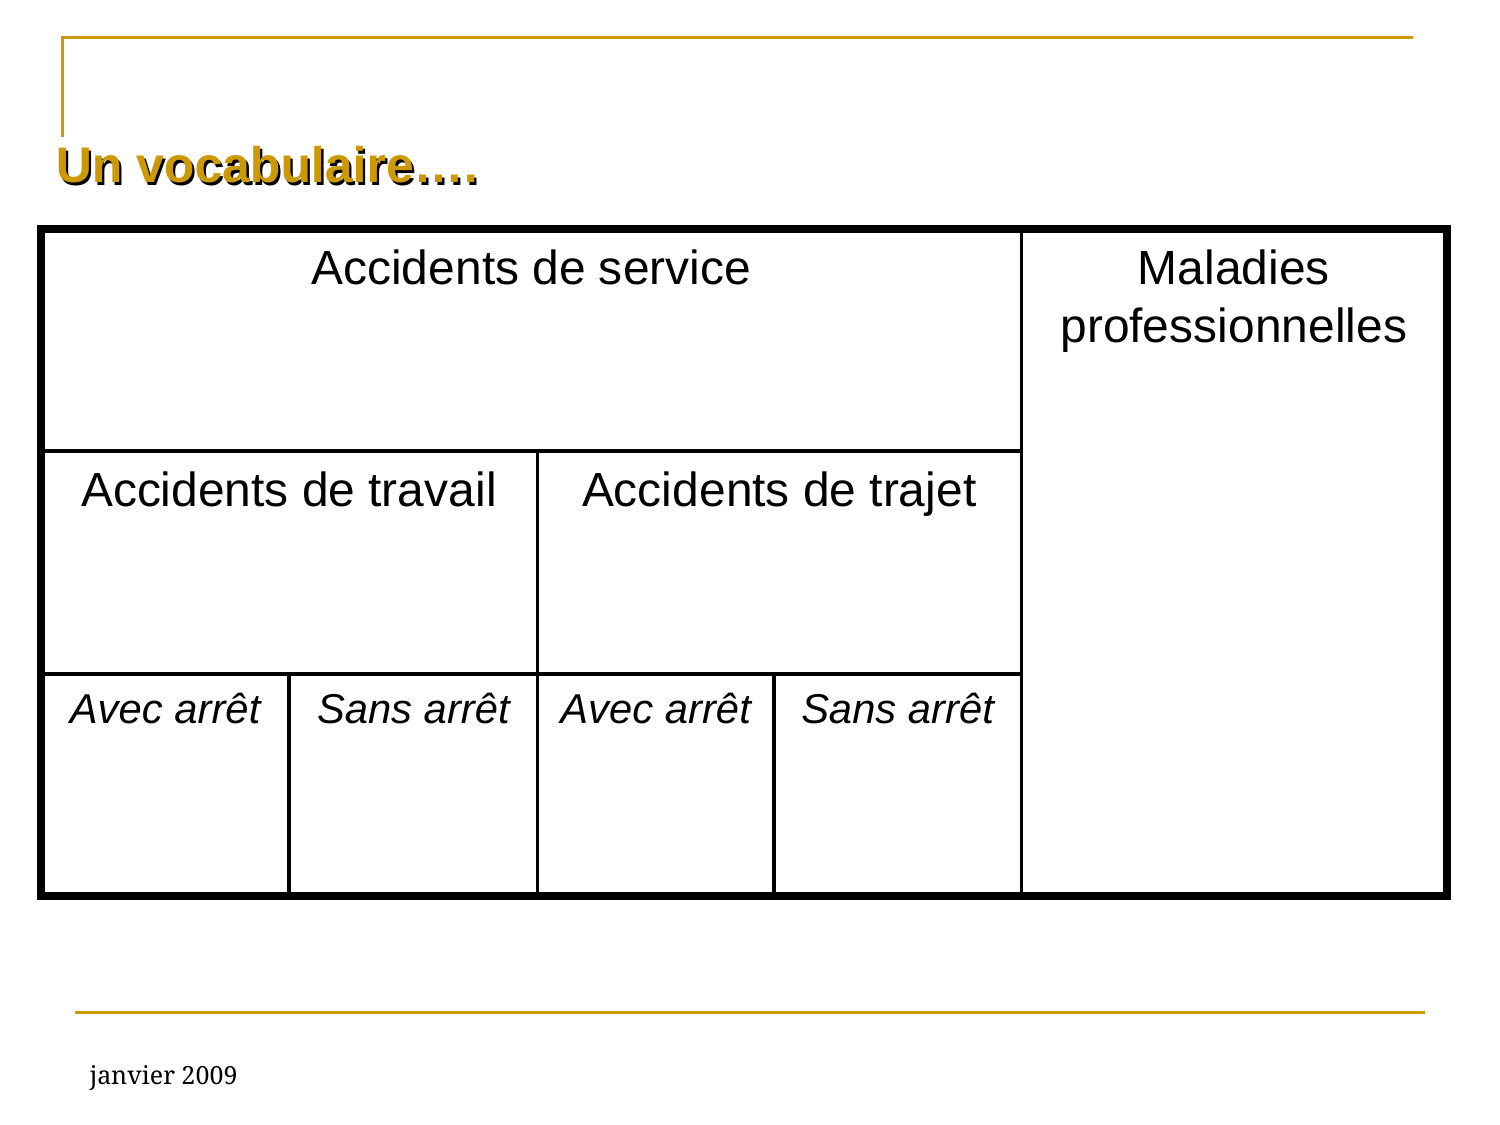

Un vocabulaire….
| Accidents de service | | | | Maladies professionnelles |
| --- | --- | --- | --- | --- |
| Accidents de travail | | Accidents de trajet | | |
| Avec arrêt | Sans arrêt | Avec arrêt | Sans arrêt | |
janvier 2009